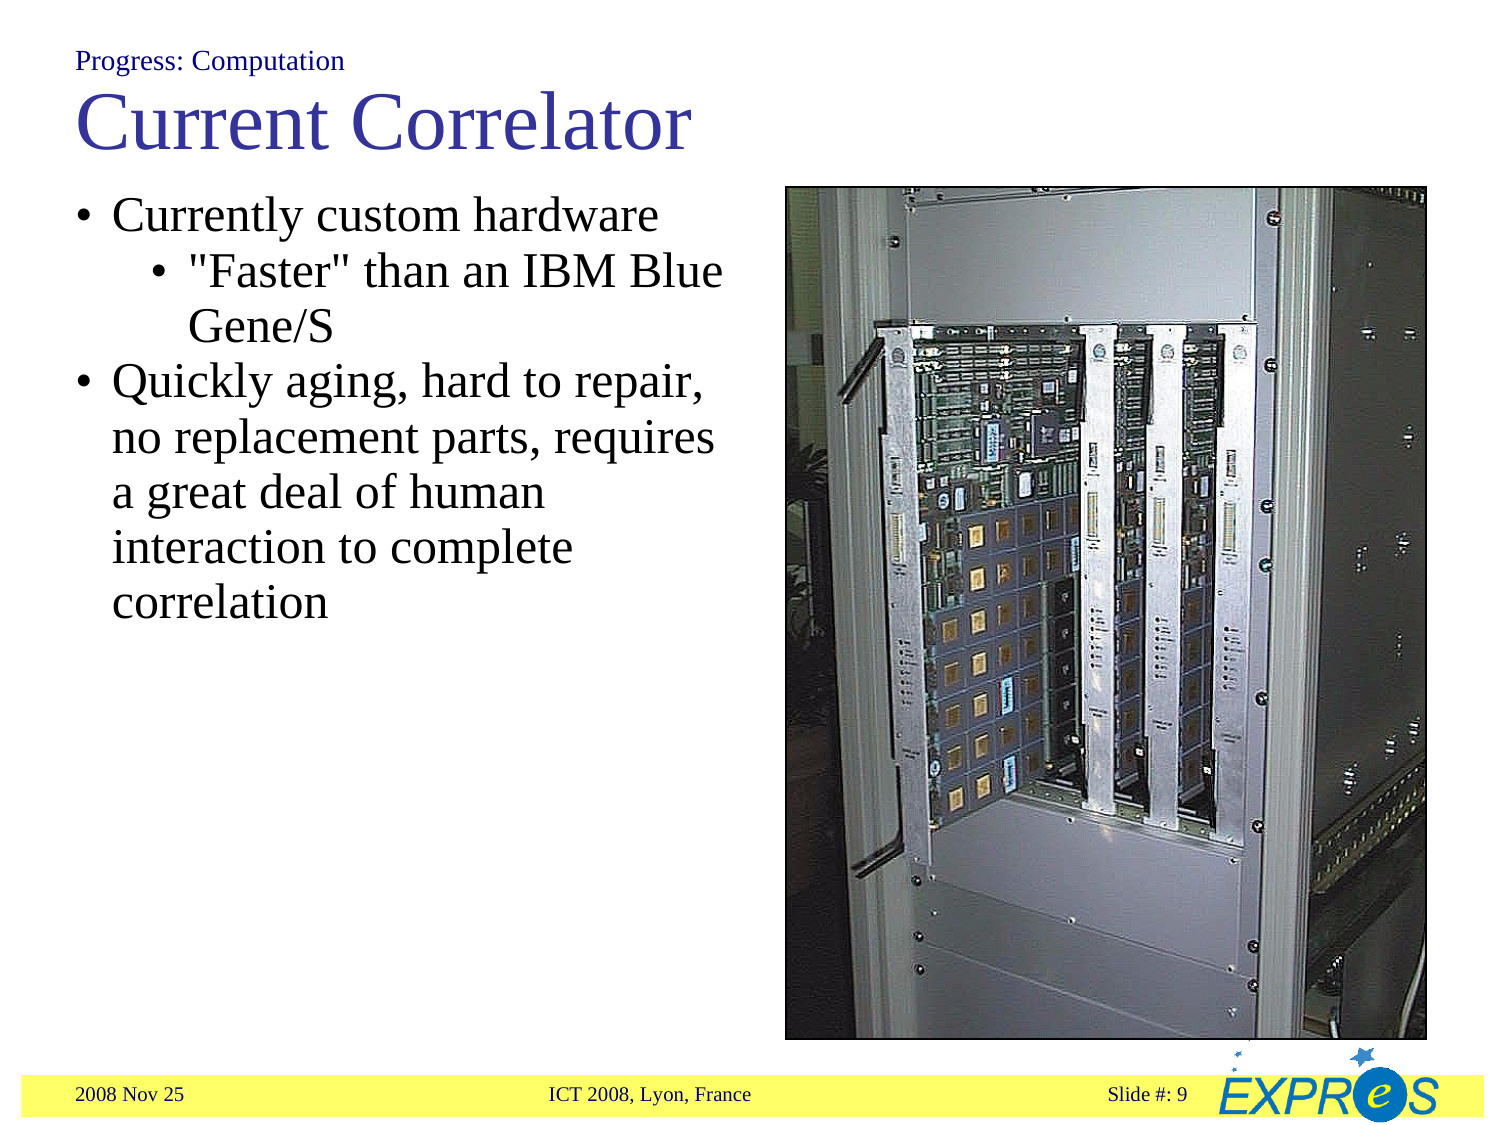

Progress: Computation
# Current Correlator
Currently custom hardware
"Faster" than an IBM Blue Gene/S
Quickly aging, hard to repair, no replacement parts, requires a great deal of human interaction to complete correlation
YYYY Mmm DD
Meeting Name, Location
9